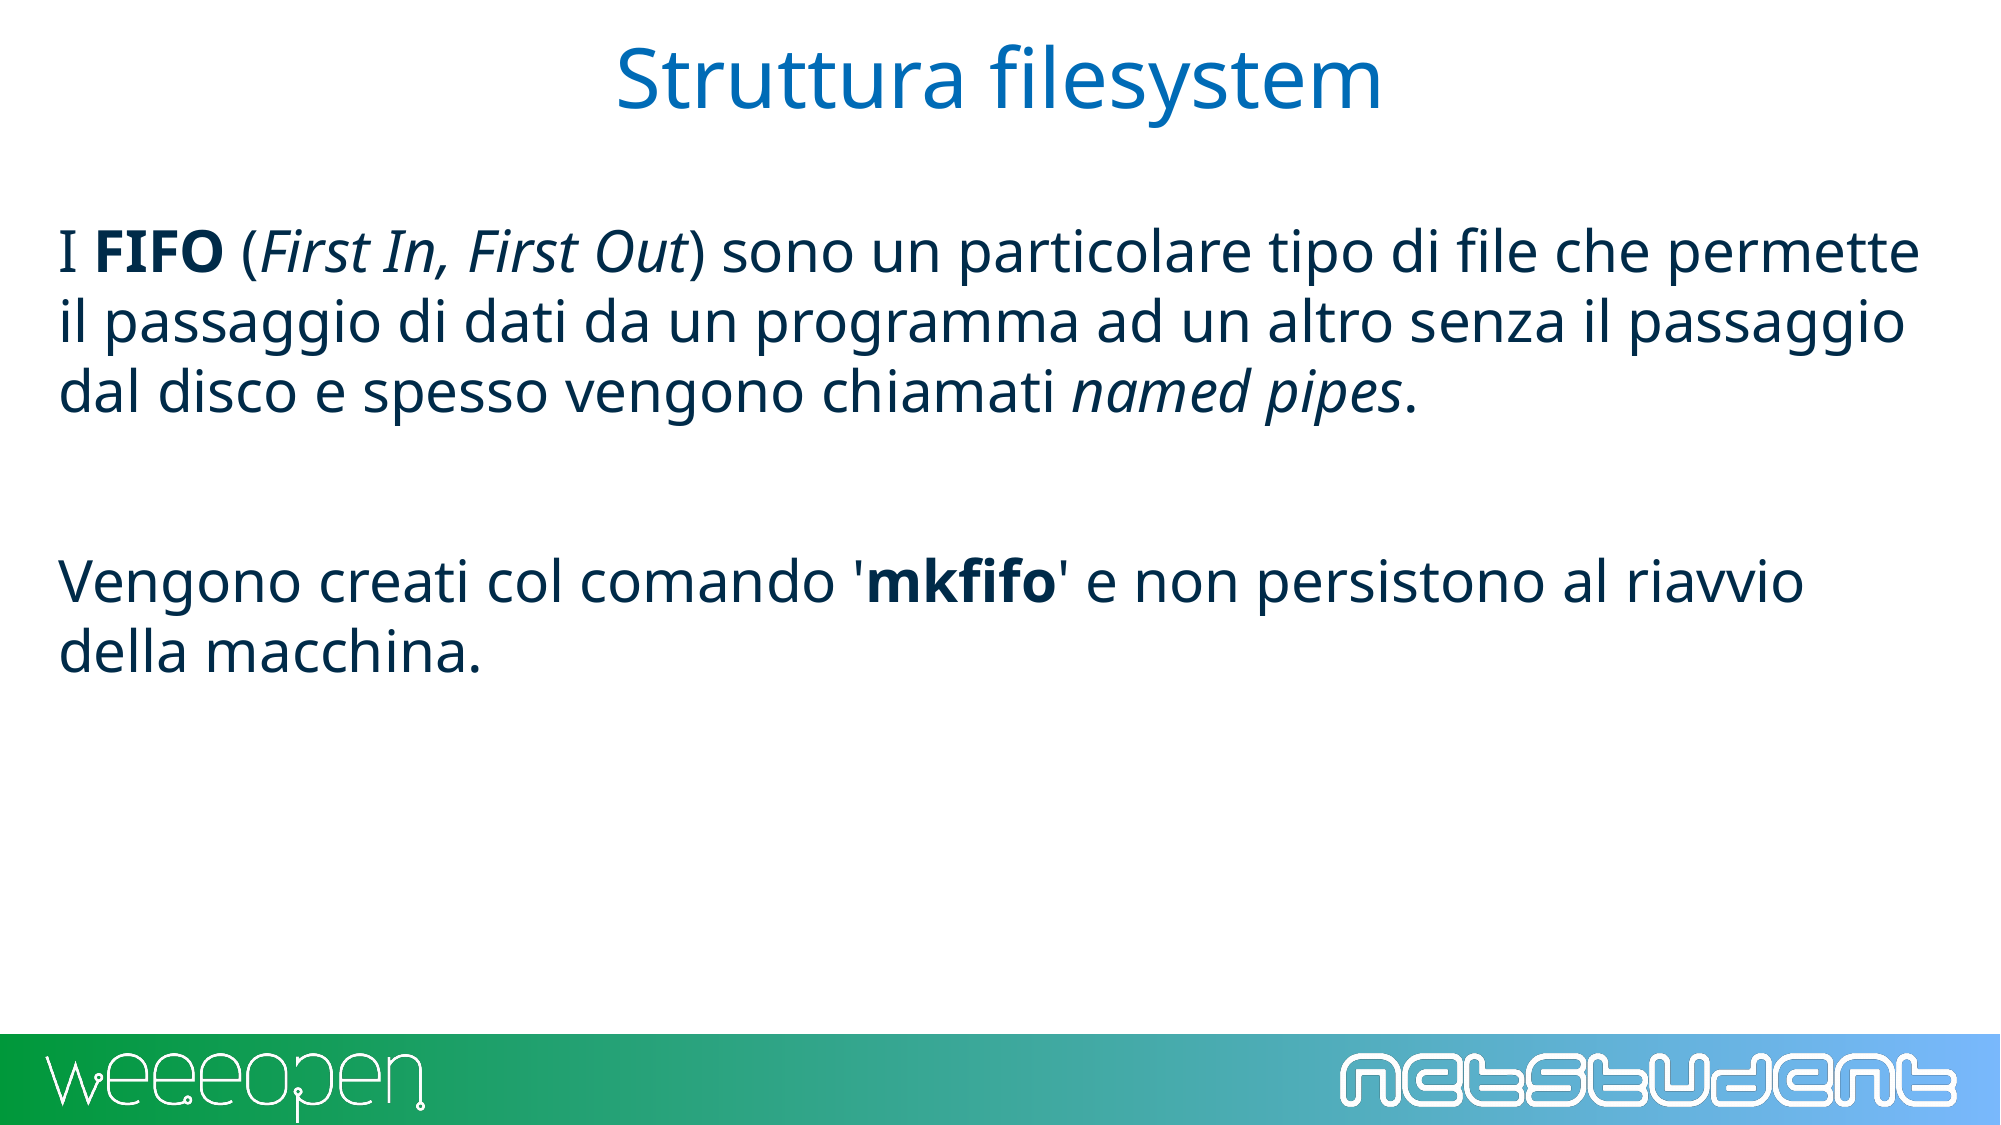

# Struttura filesystem
I FIFO (First In, First Out) sono un particolare tipo di file che permette il passaggio di dati da un programma ad un altro senza il passaggio dal disco e spesso vengono chiamati named pipes.
Vengono creati col comando 'mkfifo' e non persistono al riavvio della macchina.